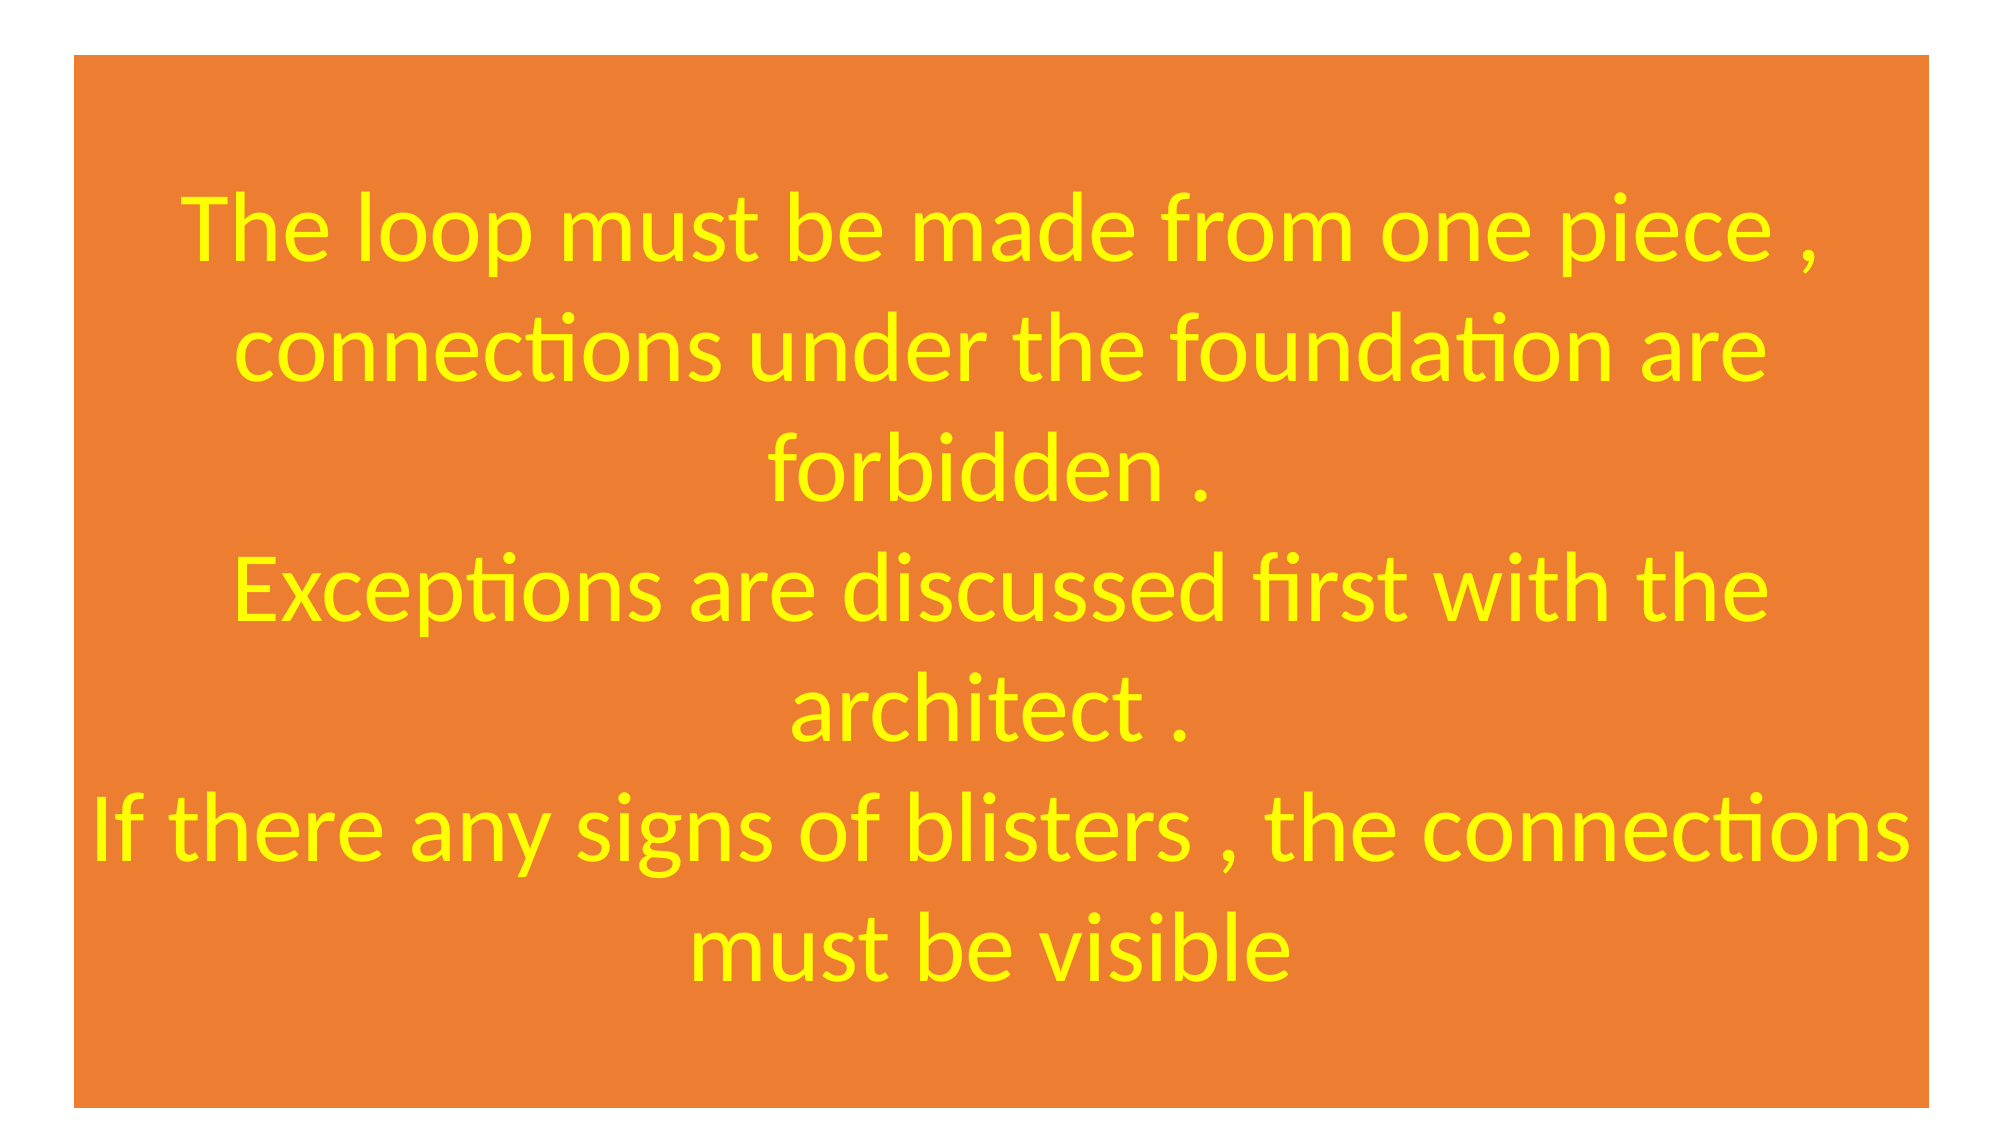

The loop must be made from one piece , connections under the foundation are forbidden .
Exceptions are discussed first with the architect .
If there any signs of blisters , the connections must be visible